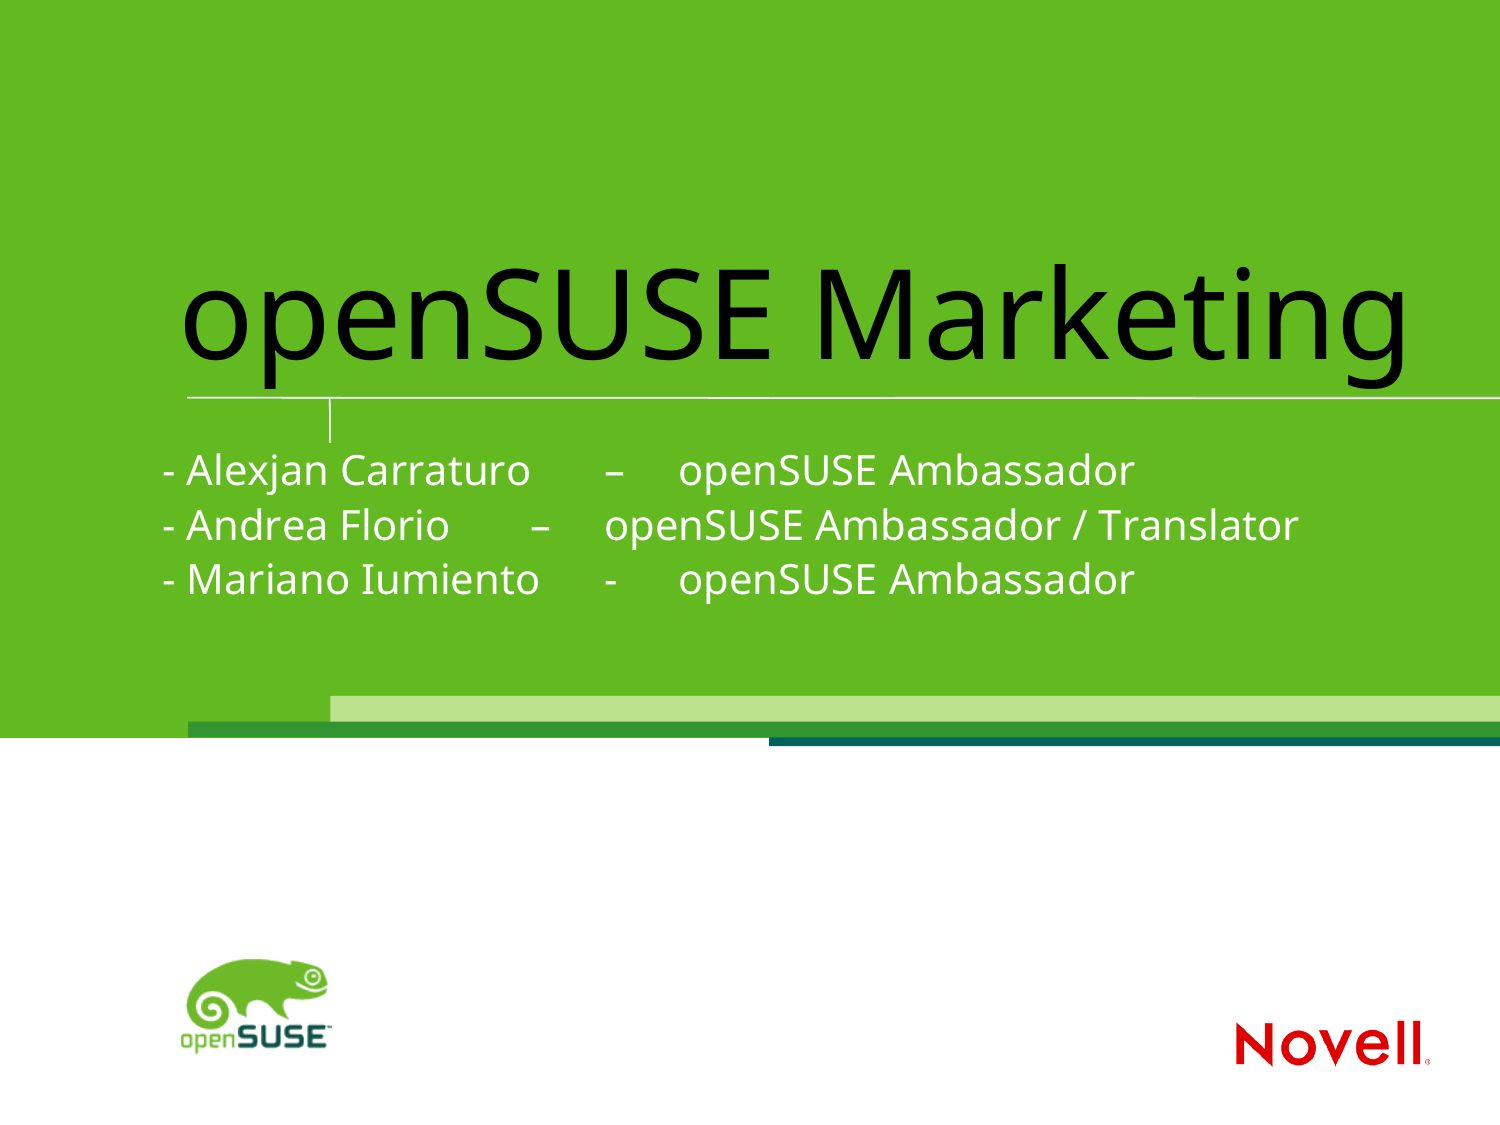

# openSUSE Marketing
- Alexjan Carraturo	–	openSUSE Ambassador
- Andrea Florio		–	openSUSE Ambassador / Translator
- Mariano Iumiento	-	openSUSE Ambassador